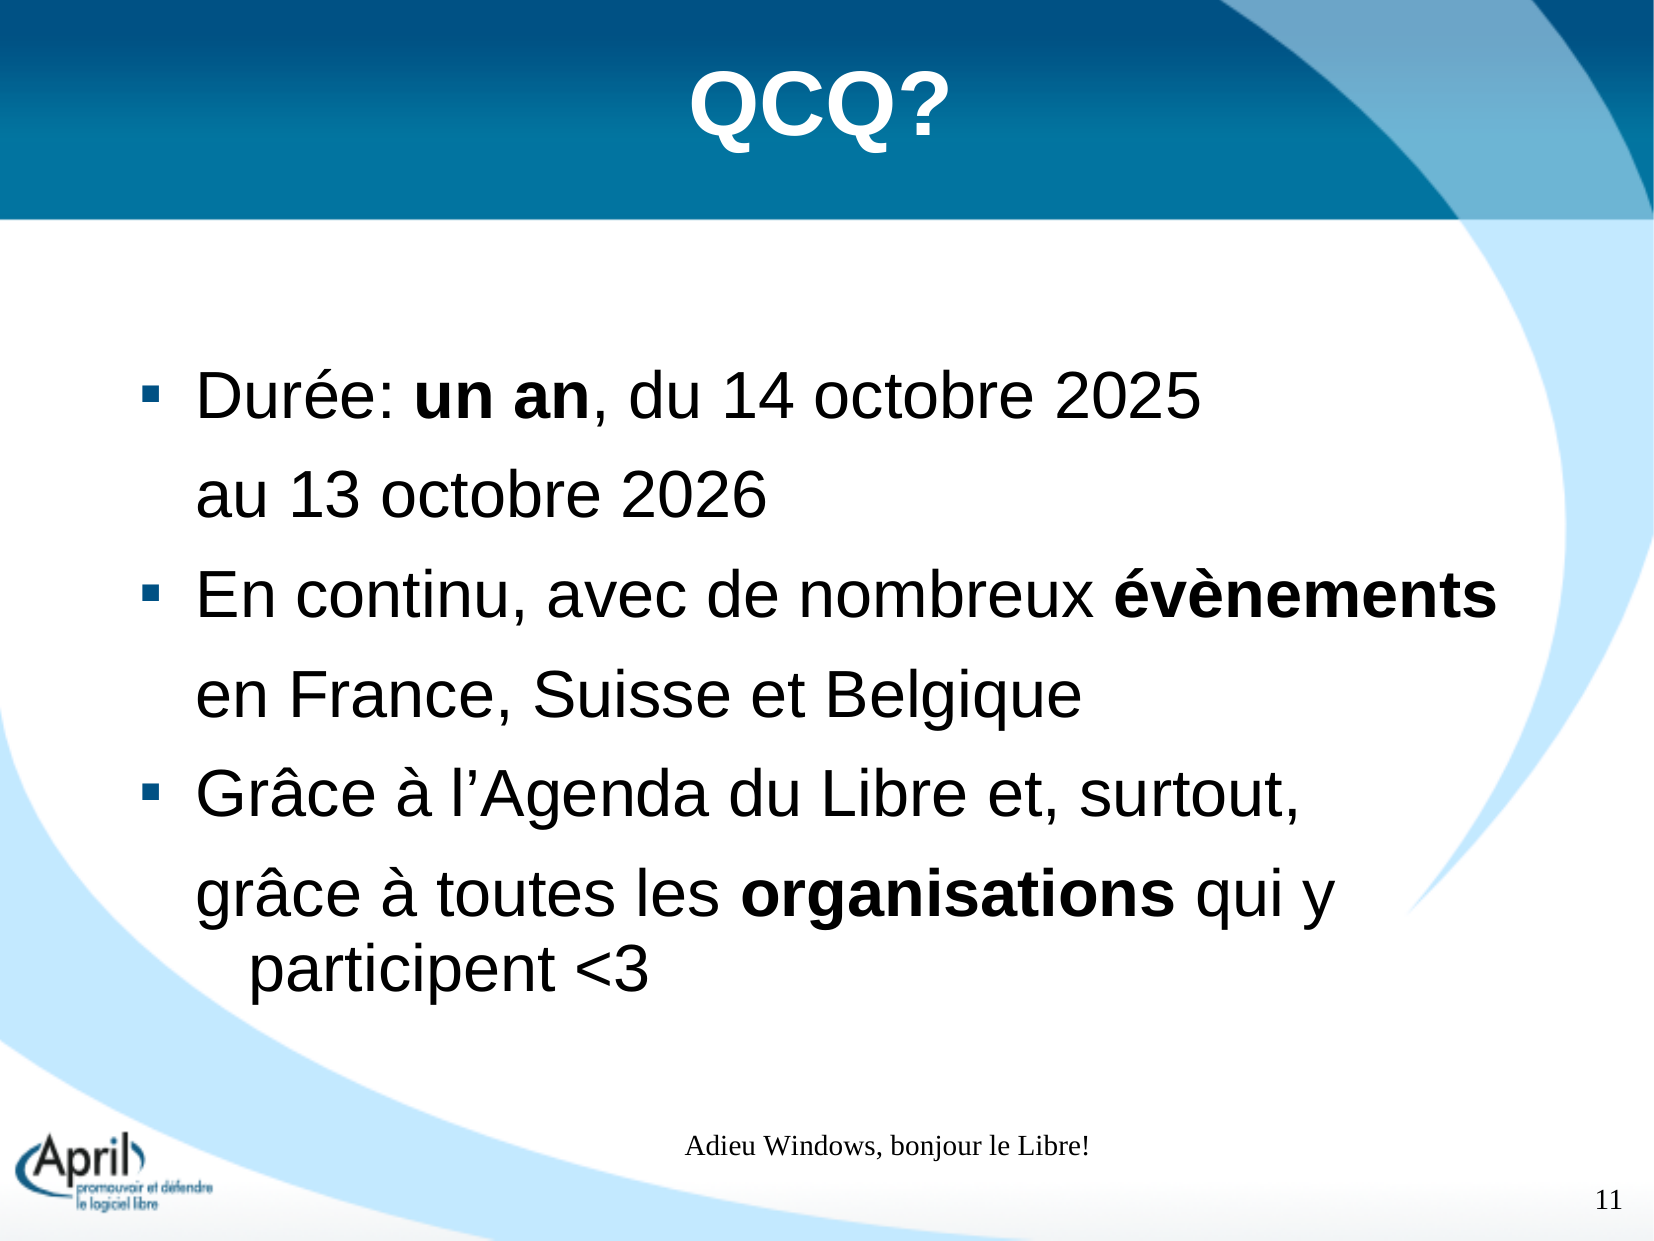

# QCQ?
Durée: un an, du 14 octobre 2025
au 13 octobre 2026
En continu, avec de nombreux évènements
en France, Suisse et Belgique
Grâce à l’Agenda du Libre et, surtout,
grâce à toutes les organisations qui y participent <3
Adieu Windows, bonjour le Libre!
11